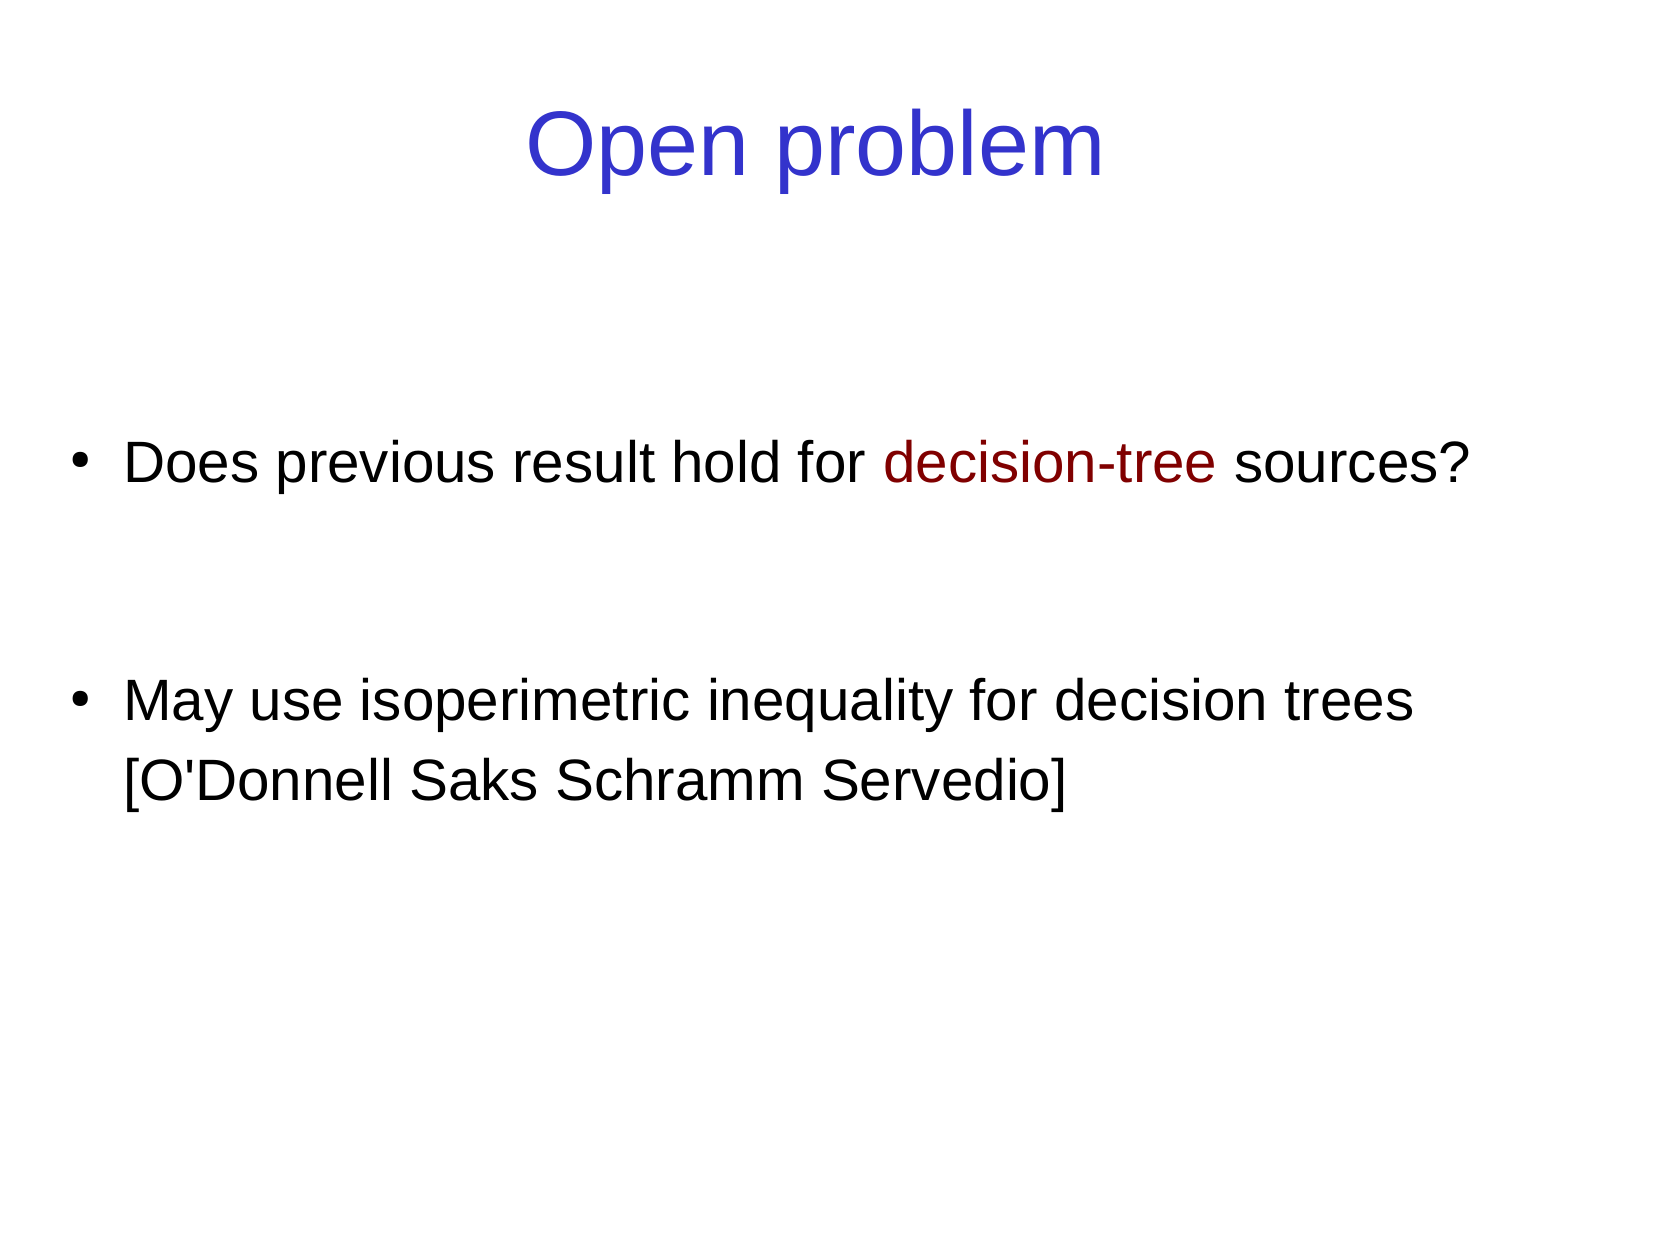

Open problem
# Does previous result hold for decision-tree sources?
May use isoperimetric inequality for decision trees
[O'Donnell Saks Schramm Servedio]